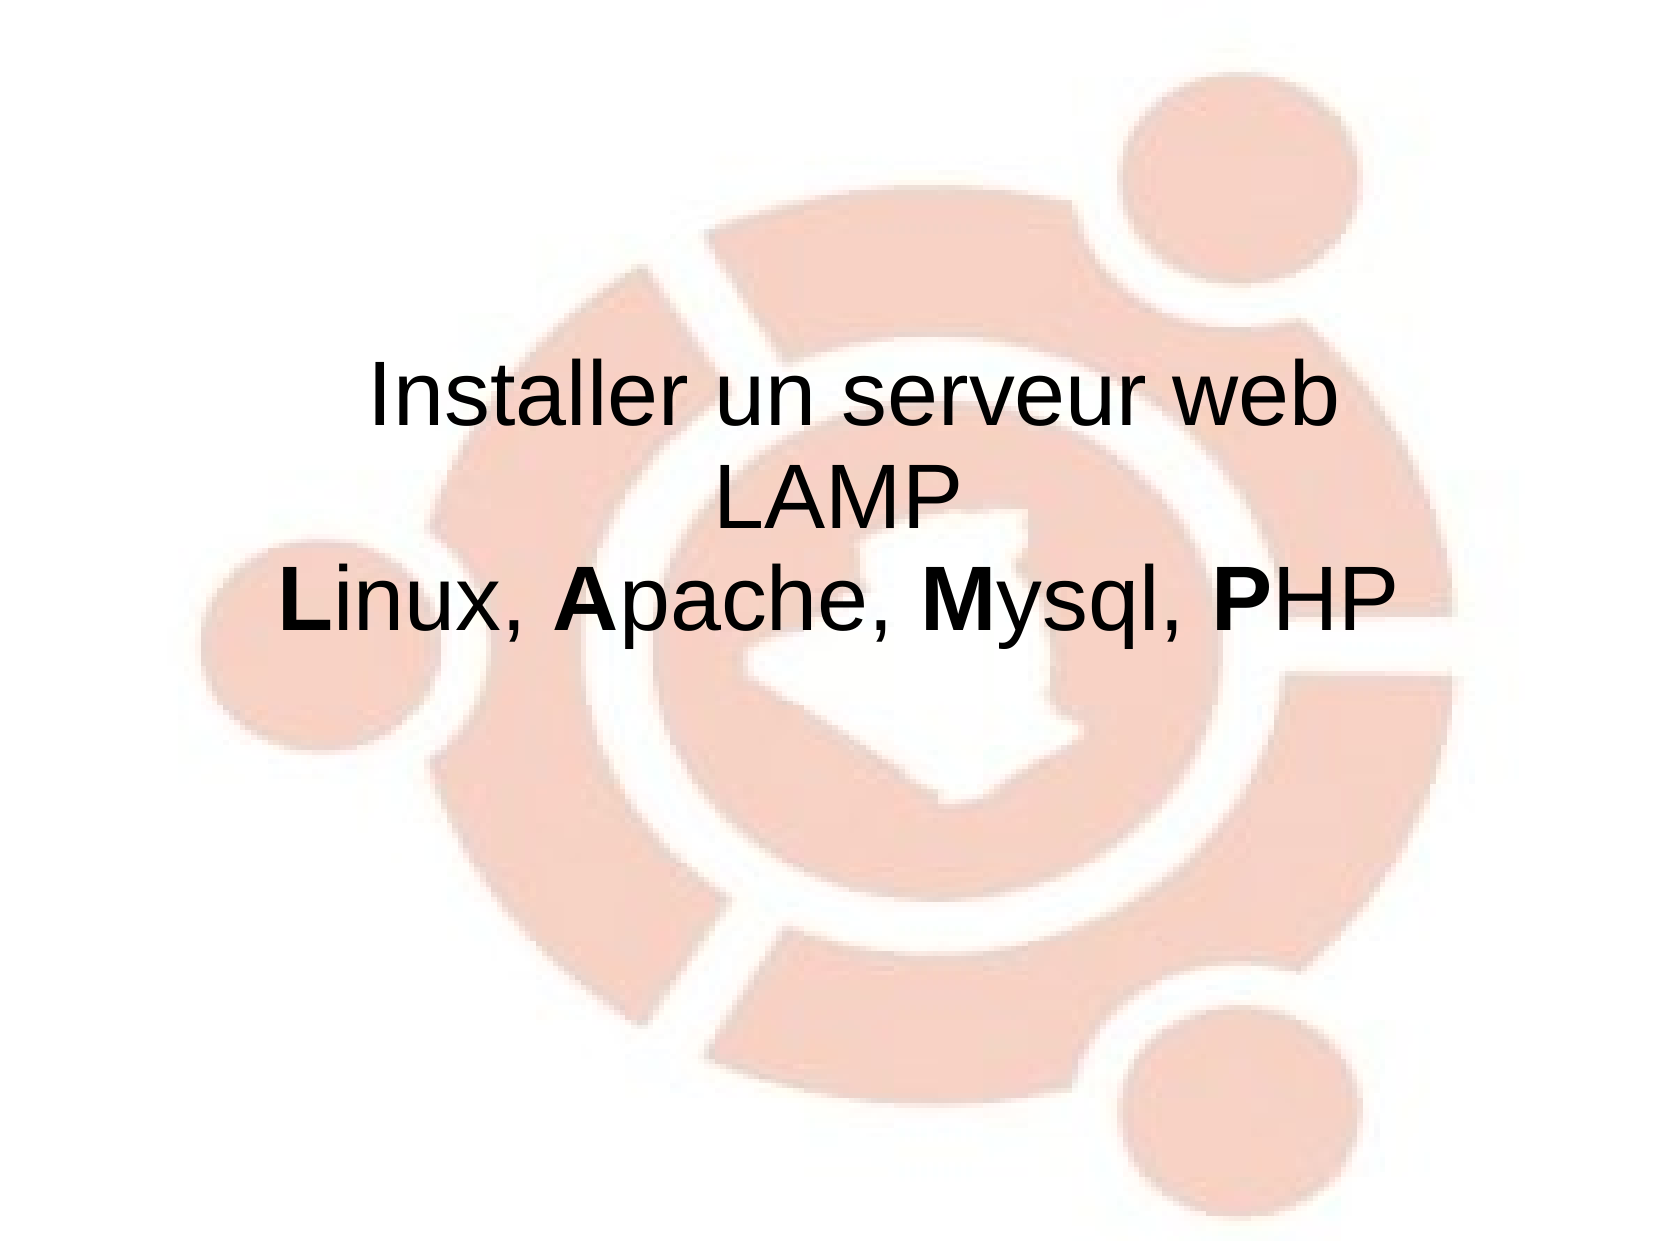

# Installer un serveur web LAMP Linux, Apache, Mysql, PHP